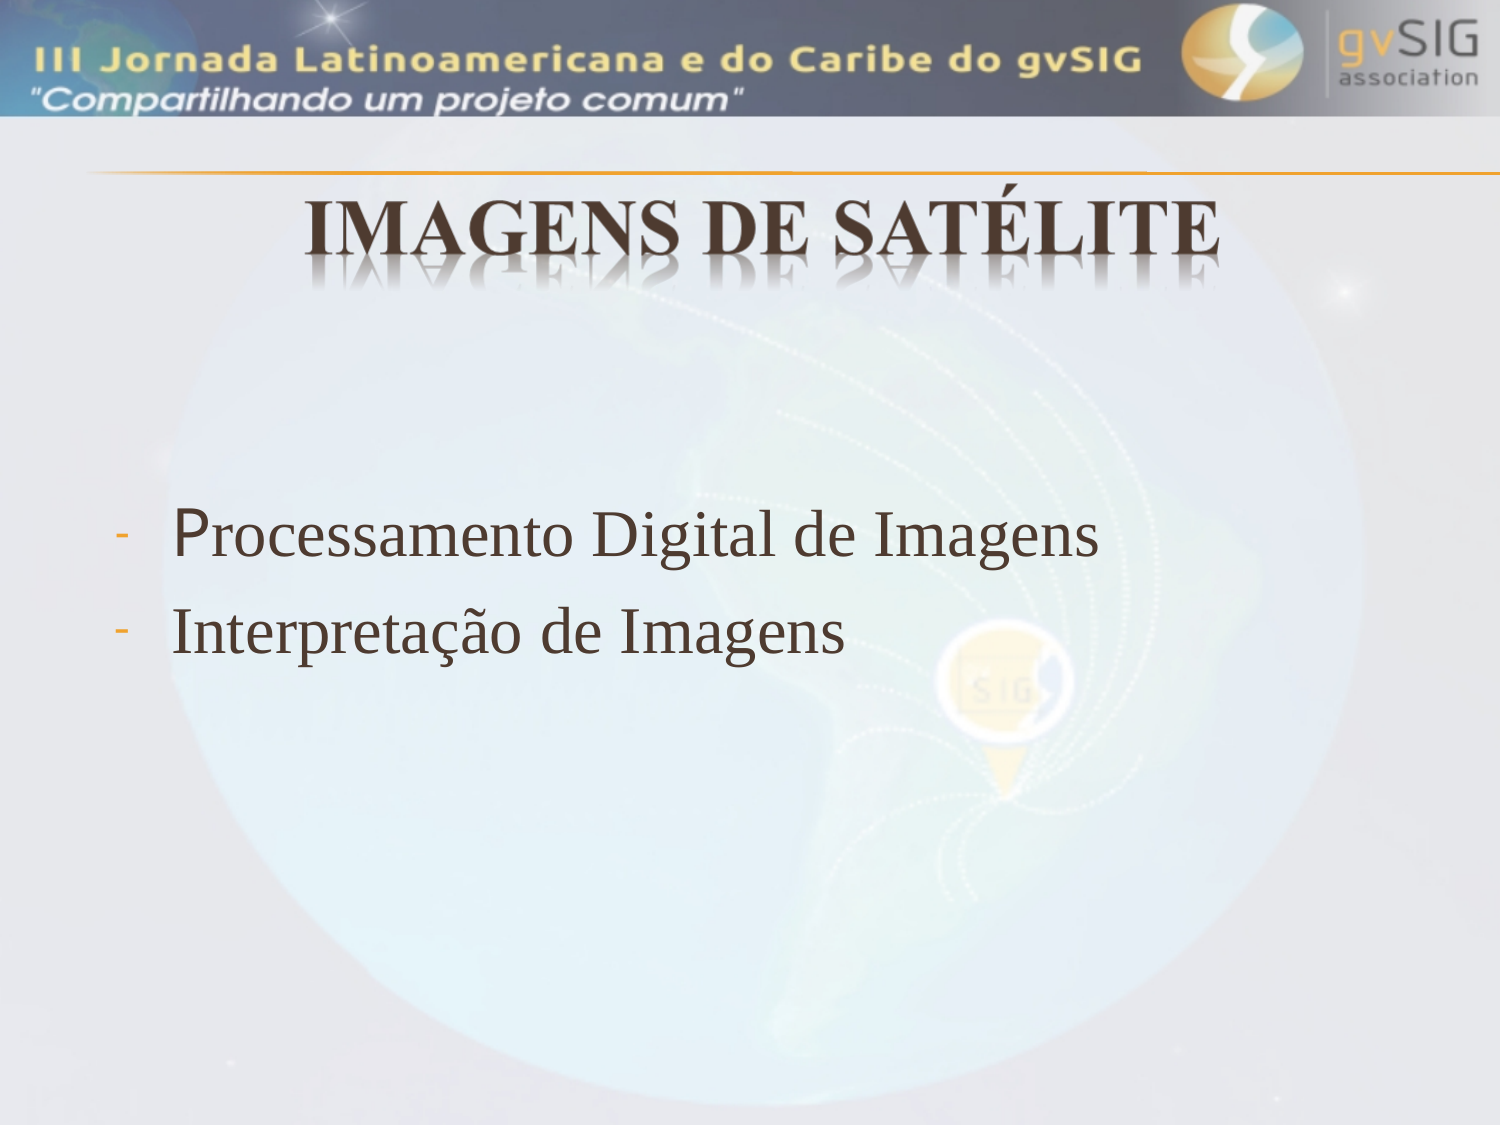

# Processamento Digital de Imagens
Interpretação de Imagens